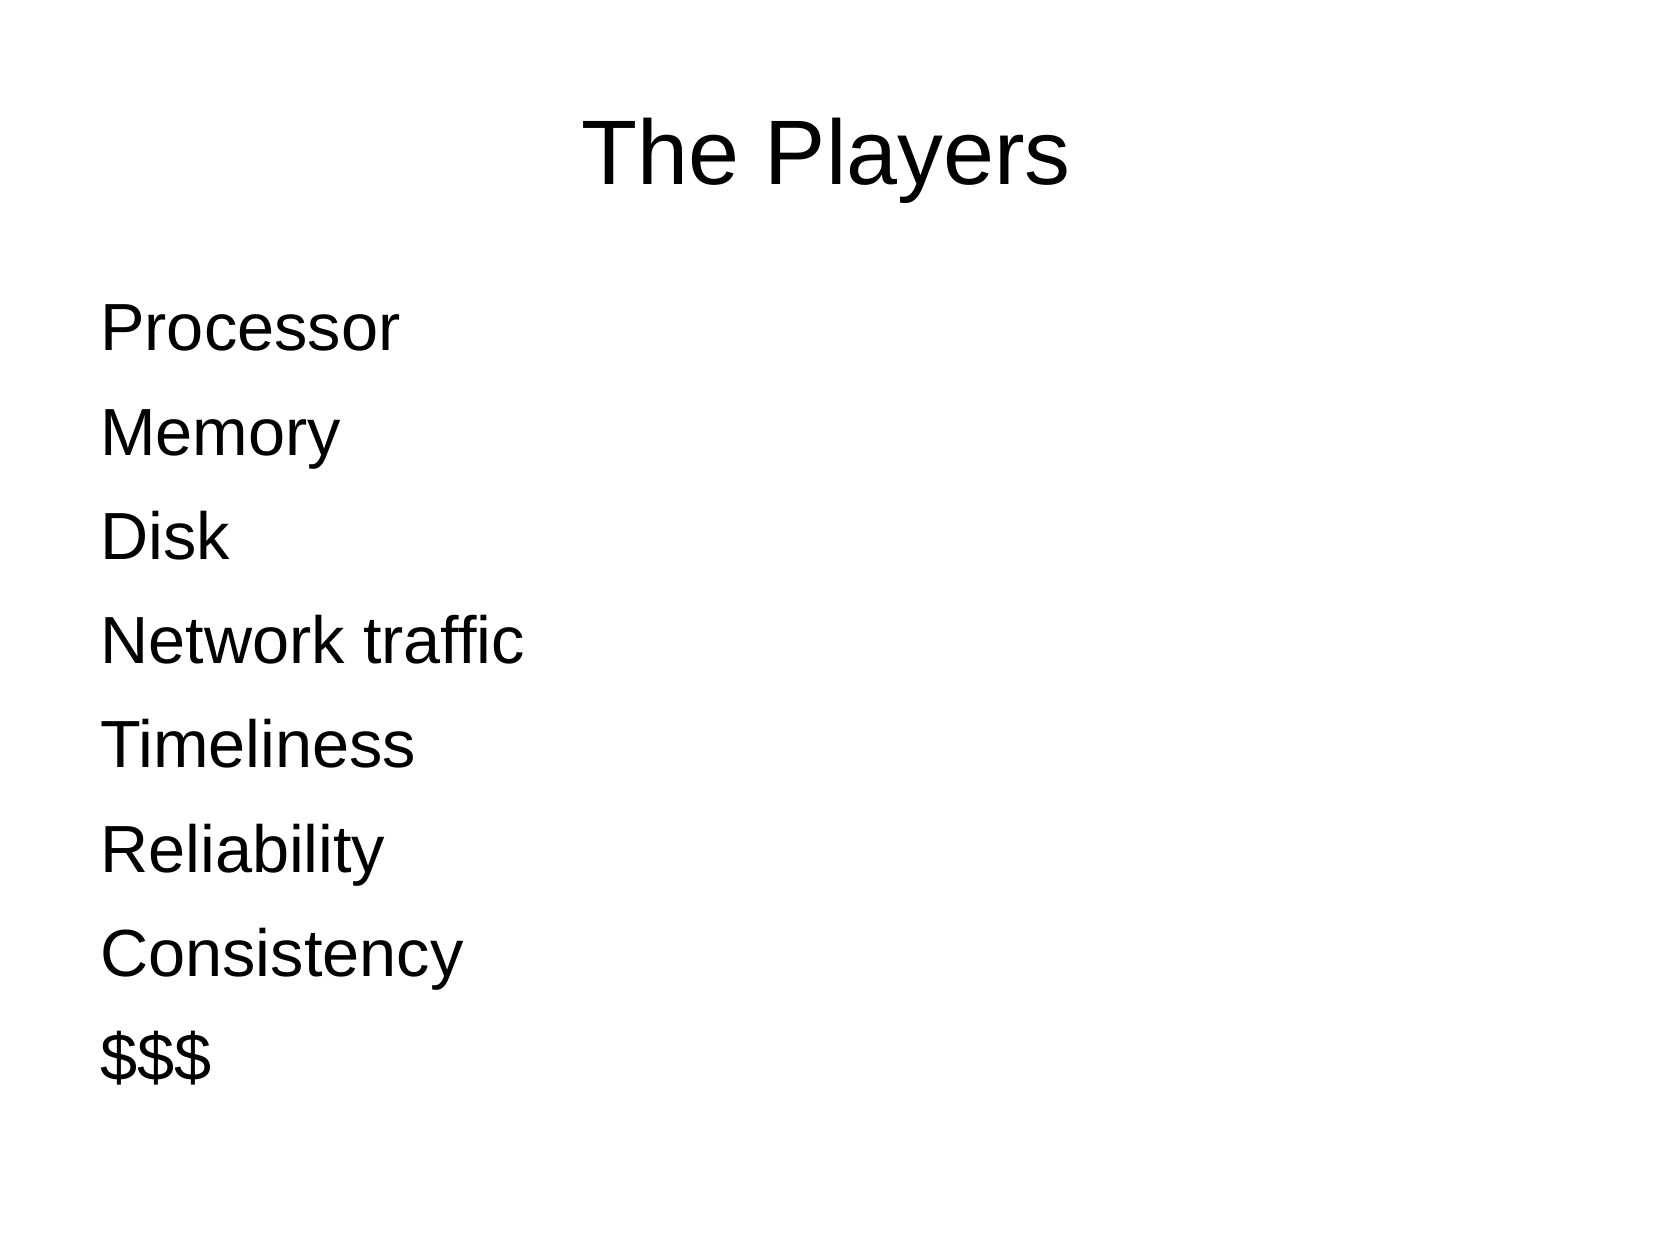

# The Players
Processor
Memory
Disk
Network traffic
Timeliness
Reliability
Consistency
$$$